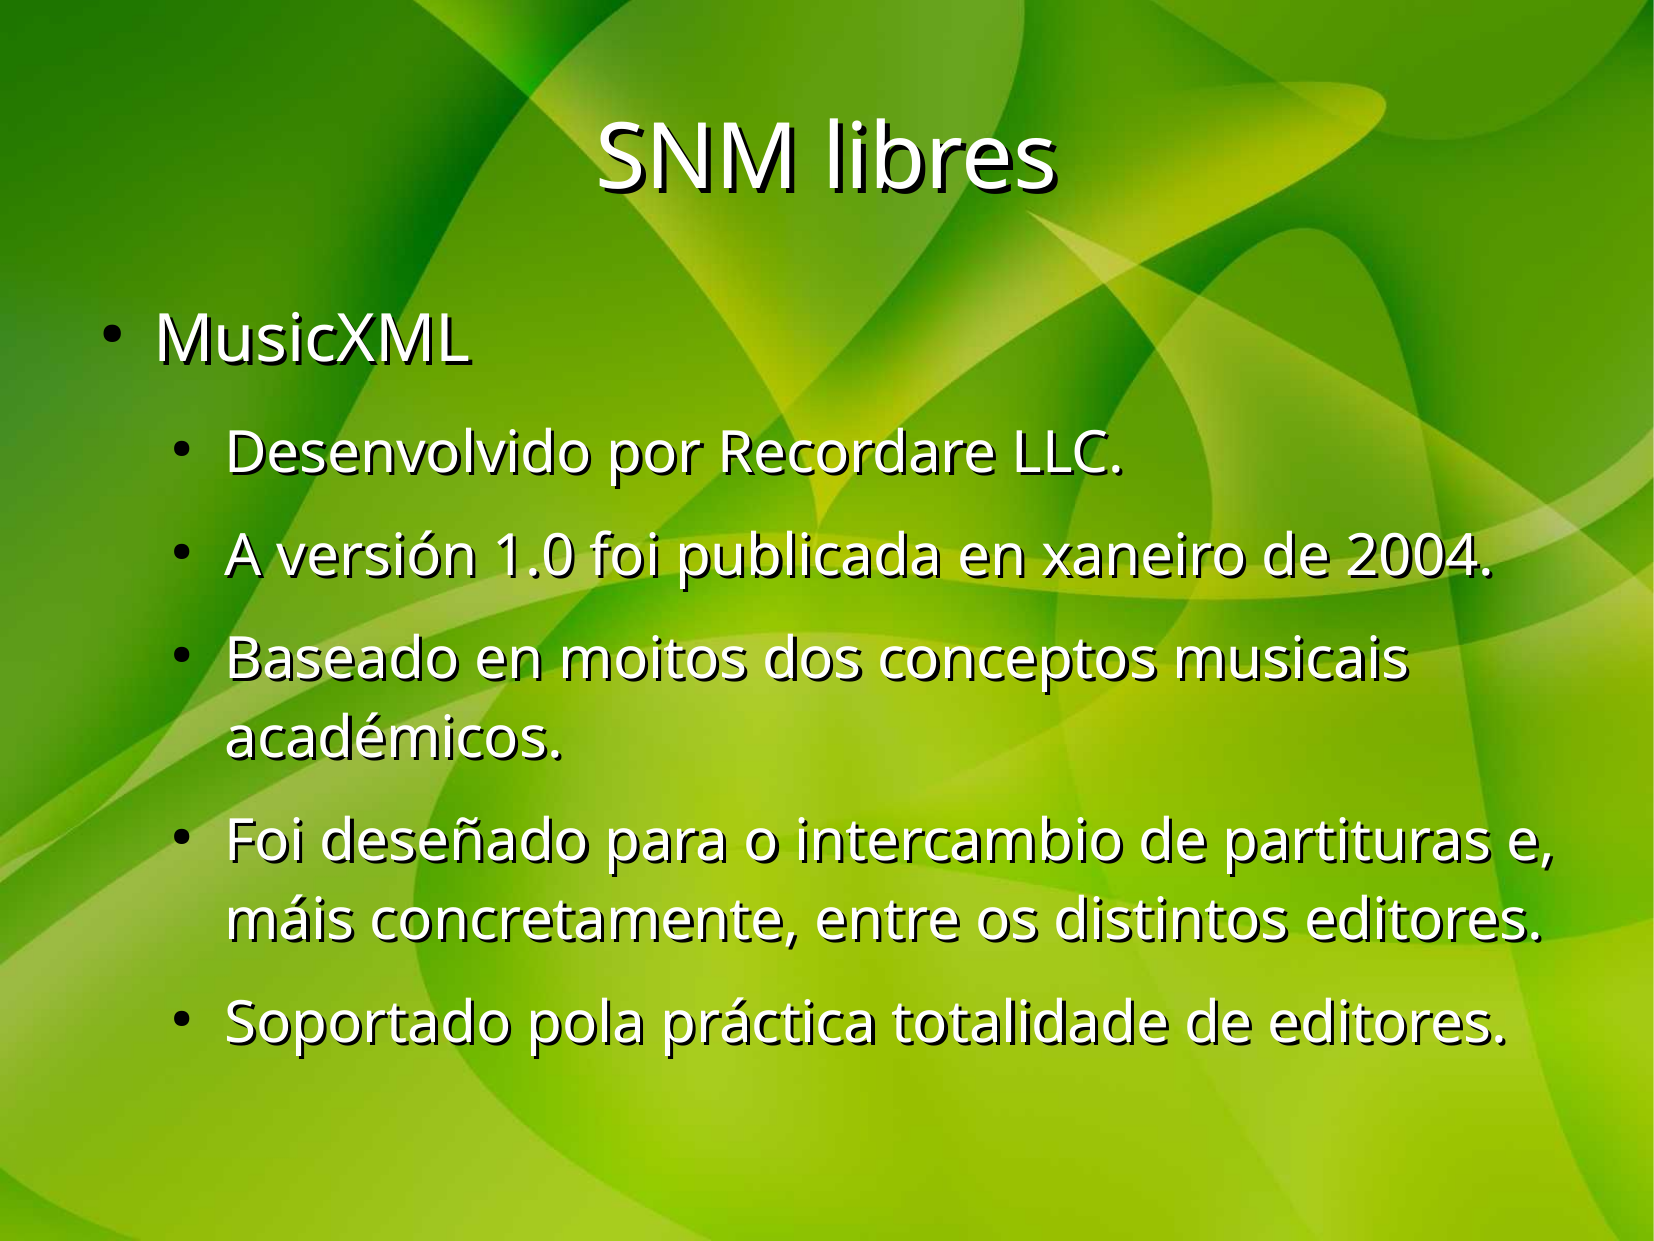

# SNM libres
MusicXML
Desenvolvido por Recordare LLC.
A versión 1.0 foi publicada en xaneiro de 2004.
Baseado en moitos dos conceptos musicais académicos.
Foi deseñado para o intercambio de partituras e, máis concretamente, entre os distintos editores.
Soportado pola práctica totalidade de editores.